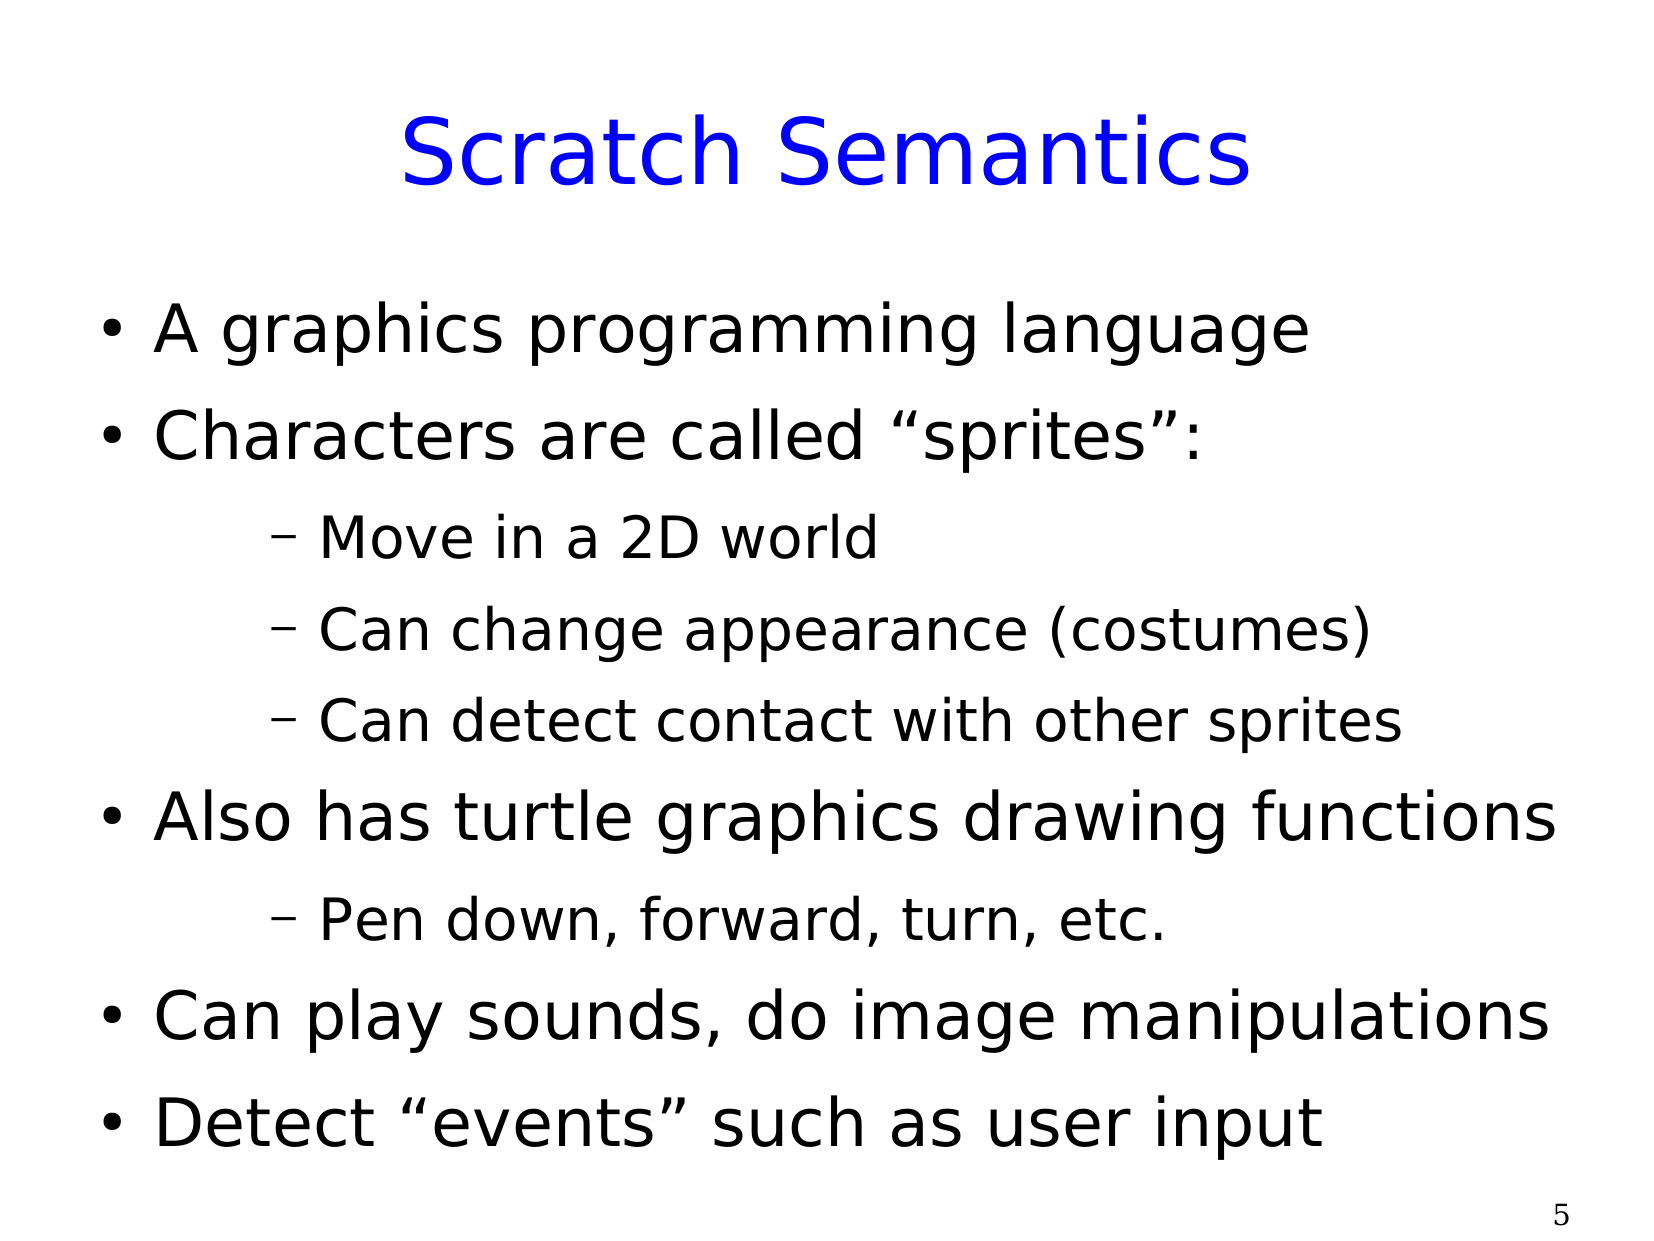

# Scratch Semantics
A graphics programming language
Characters are called “sprites”:
Move in a 2D world
Can change appearance (costumes)
Can detect contact with other sprites
Also has turtle graphics drawing functions
Pen down, forward, turn, etc.
Can play sounds, do image manipulations
Detect “events” such as user input
5